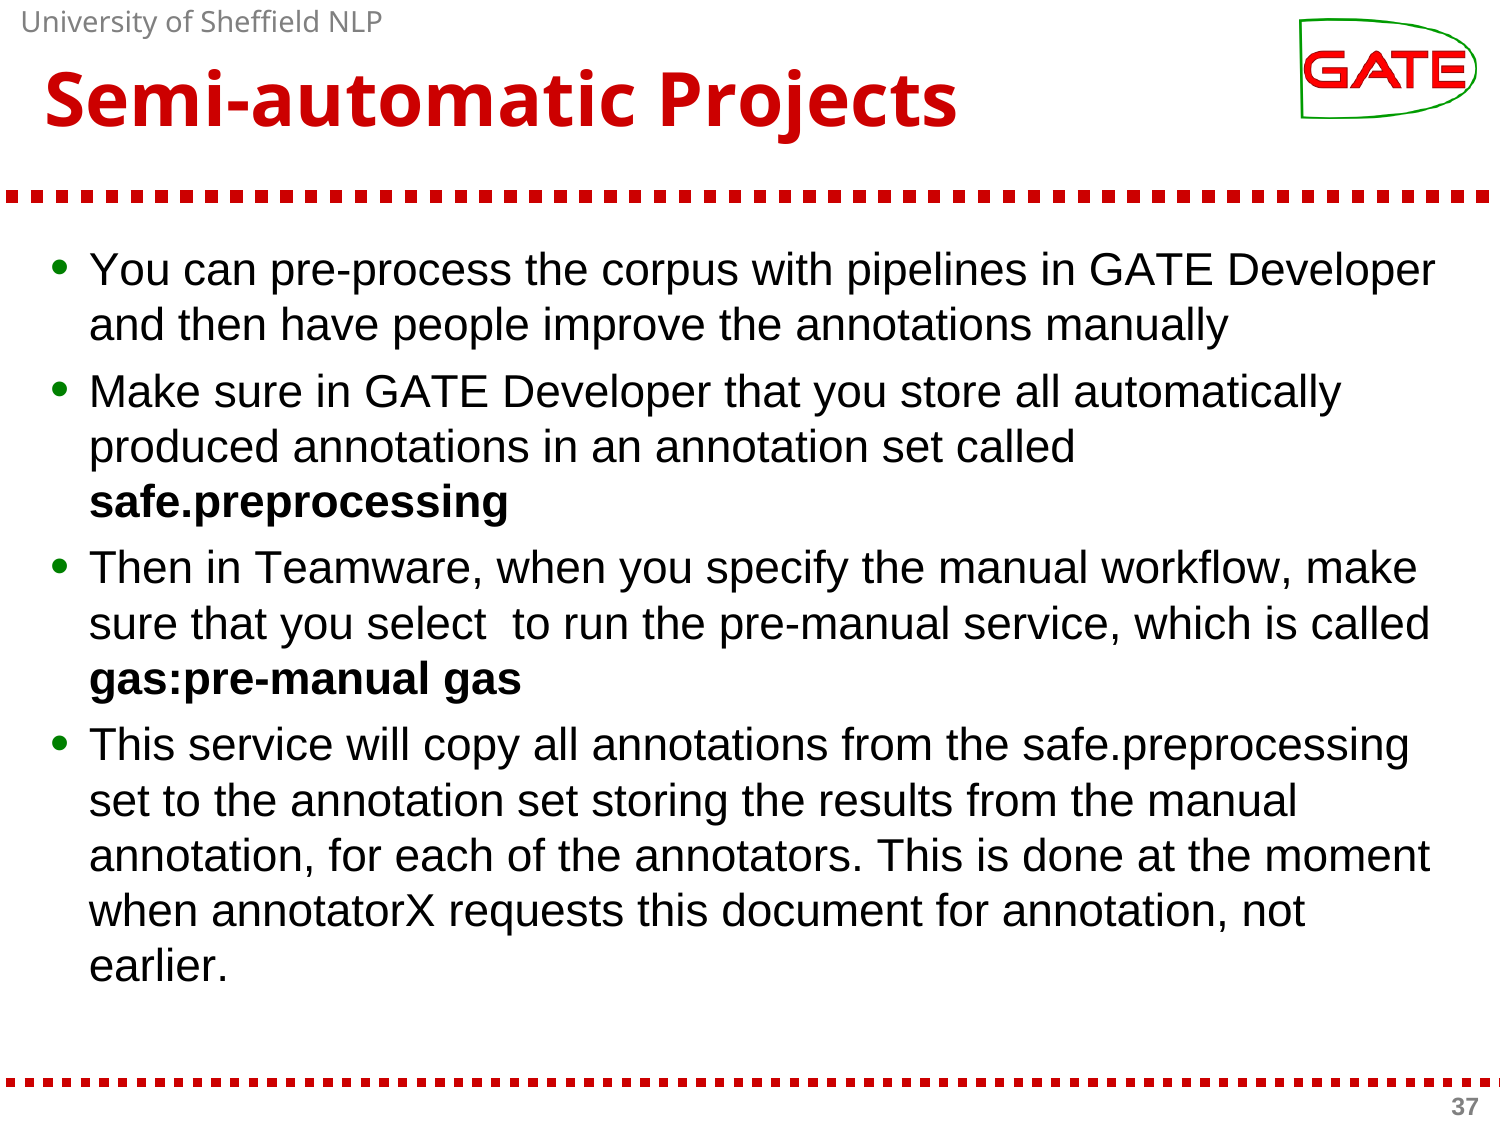

# Semi-automatic Projects
You can pre-process the corpus with pipelines in GATE Developer and then have people improve the annotations manually
Make sure in GATE Developer that you store all automatically produced annotations in an annotation set called safe.preprocessing
Then in Teamware, when you specify the manual workflow, make sure that you select to run the pre-manual service, which is called gas:pre-manual gas
This service will copy all annotations from the safe.preprocessing set to the annotation set storing the results from the manual annotation, for each of the annotators. This is done at the moment when annotatorX requests this document for annotation, not earlier.